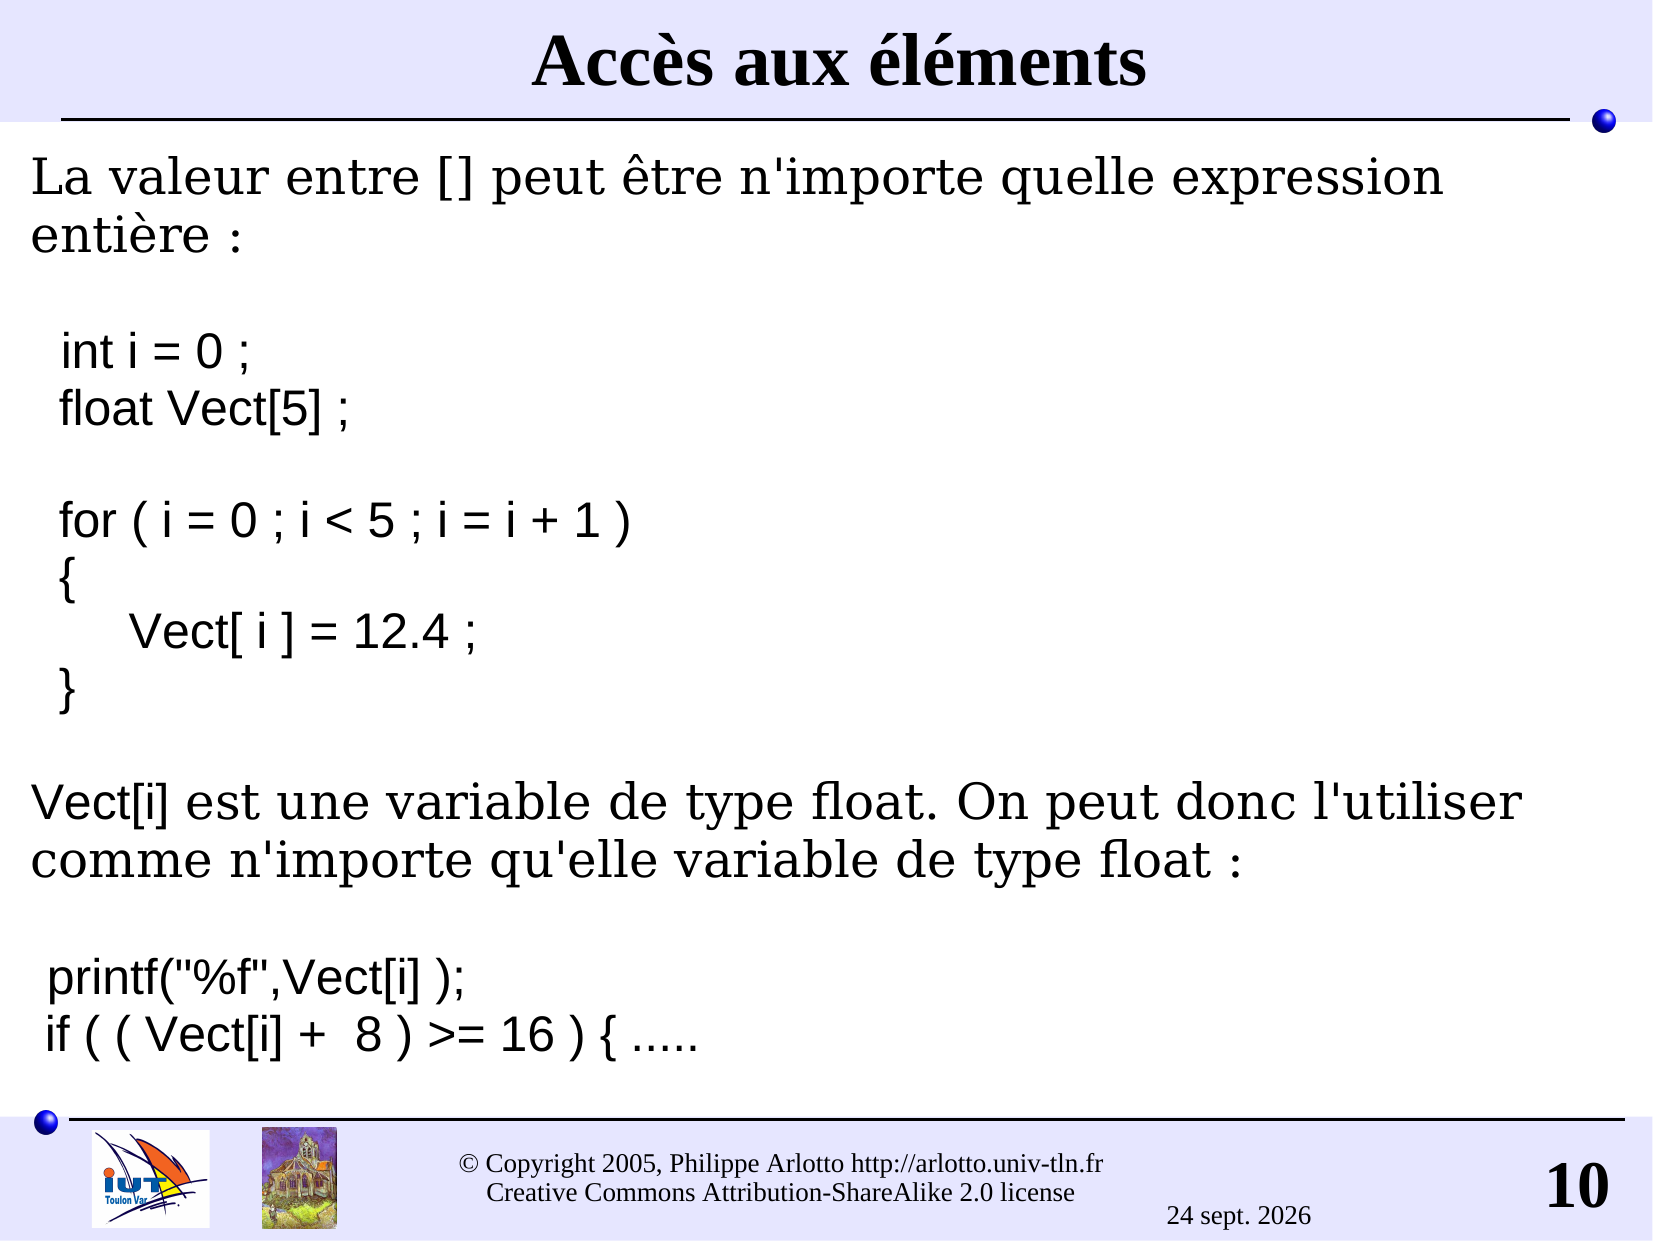

# Accès aux éléments
La valeur entre [] peut être n'importe quelle expression
entière :
 int i = 0 ;
 float Vect[5] ;
 for ( i = 0 ; i < 5 ; i = i + 1 )
 {
 Vect[ i ] = 12.4 ;
 }
Vect[i] est une variable de type float. On peut donc l'utiliser comme n'importe qu'elle variable de type float :
 printf("%f",Vect[i] );
 if ( ( Vect[i] + 8 ) >= 16 ) { .....